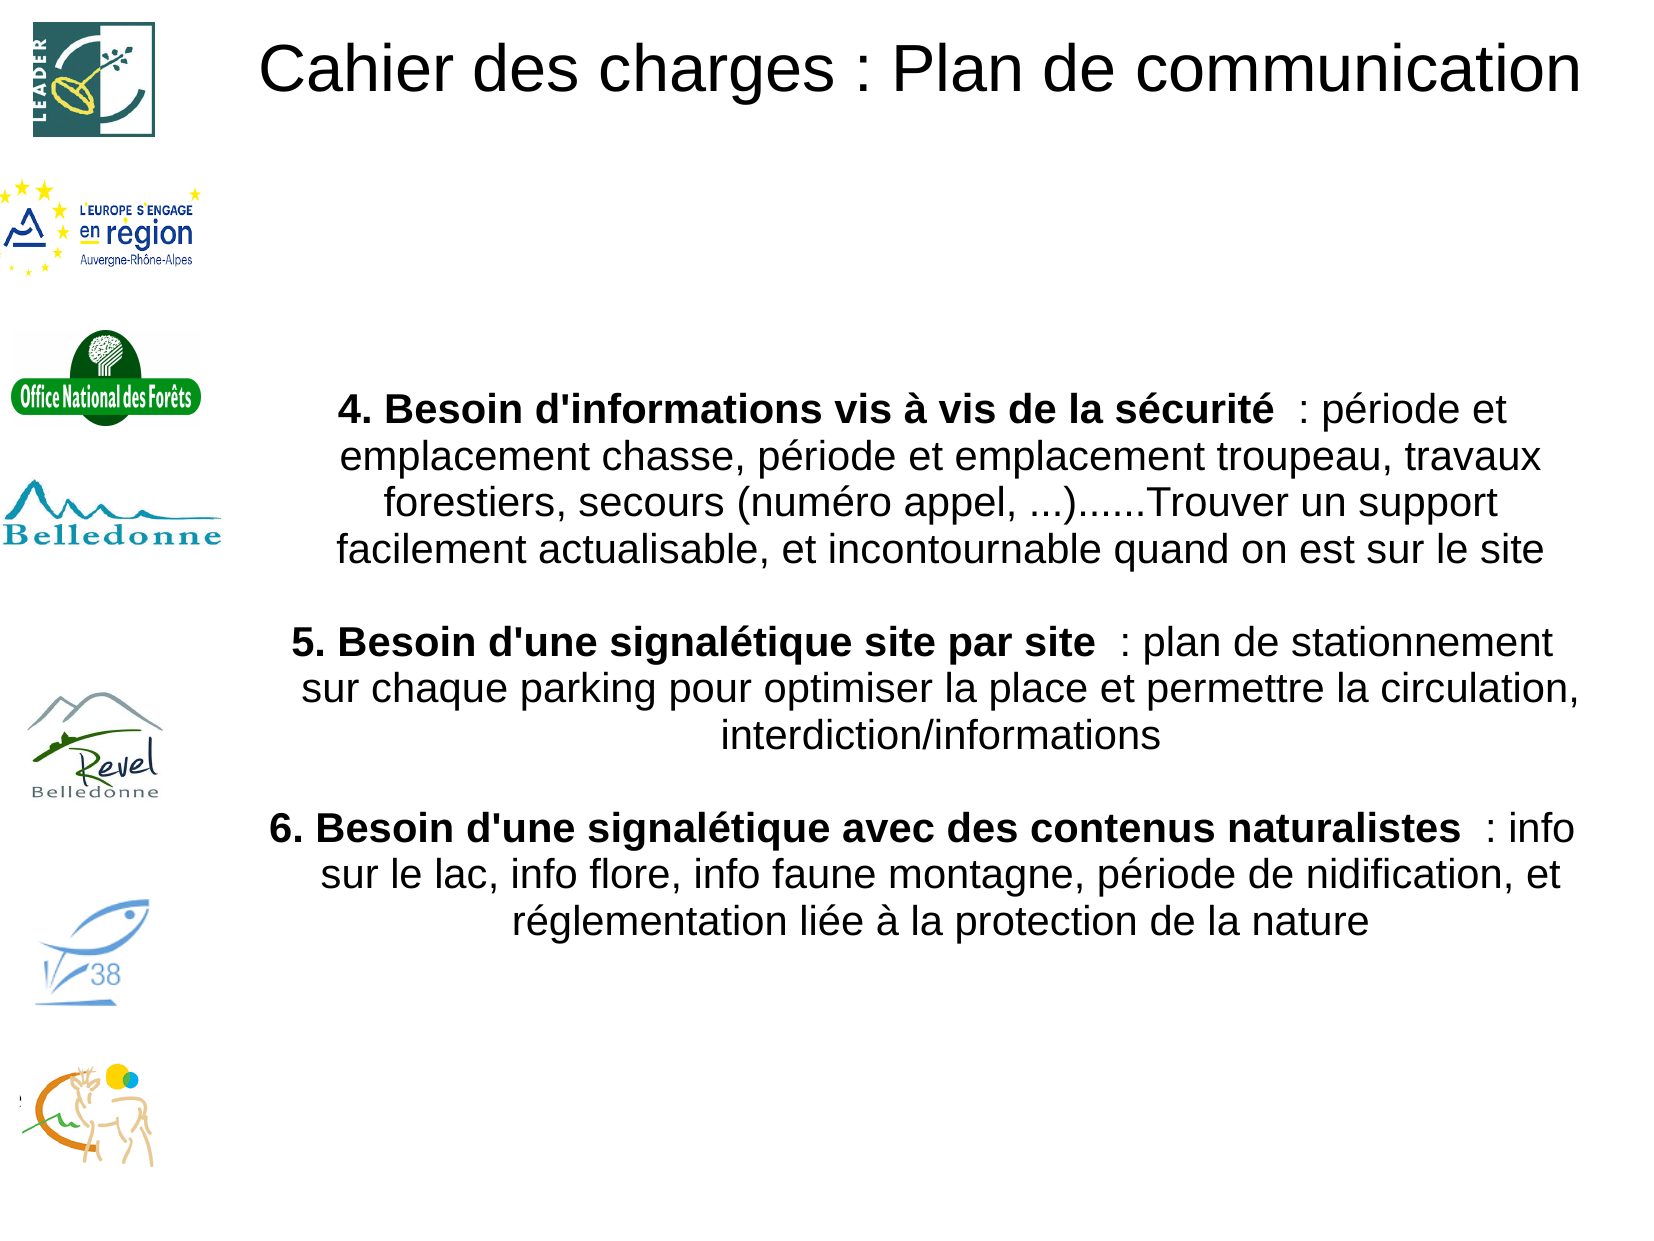

Cahier des charges : Plan de communication
#
4. Besoin d'informations vis à vis de la sécurité  : période et emplacement chasse, période et emplacement troupeau, travaux forestiers, secours (numéro appel, ...)......Trouver un support facilement actualisable, et incontournable quand on est sur le site
5. Besoin d'une signalétique site par site  : plan de stationnement sur chaque parking pour optimiser la place et permettre la circulation, interdiction/informations
6. Besoin d'une signalétique avec des contenus naturalistes  : info sur le lac, info flore, info faune montagne, période de nidification, et réglementation liée à la protection de la nature